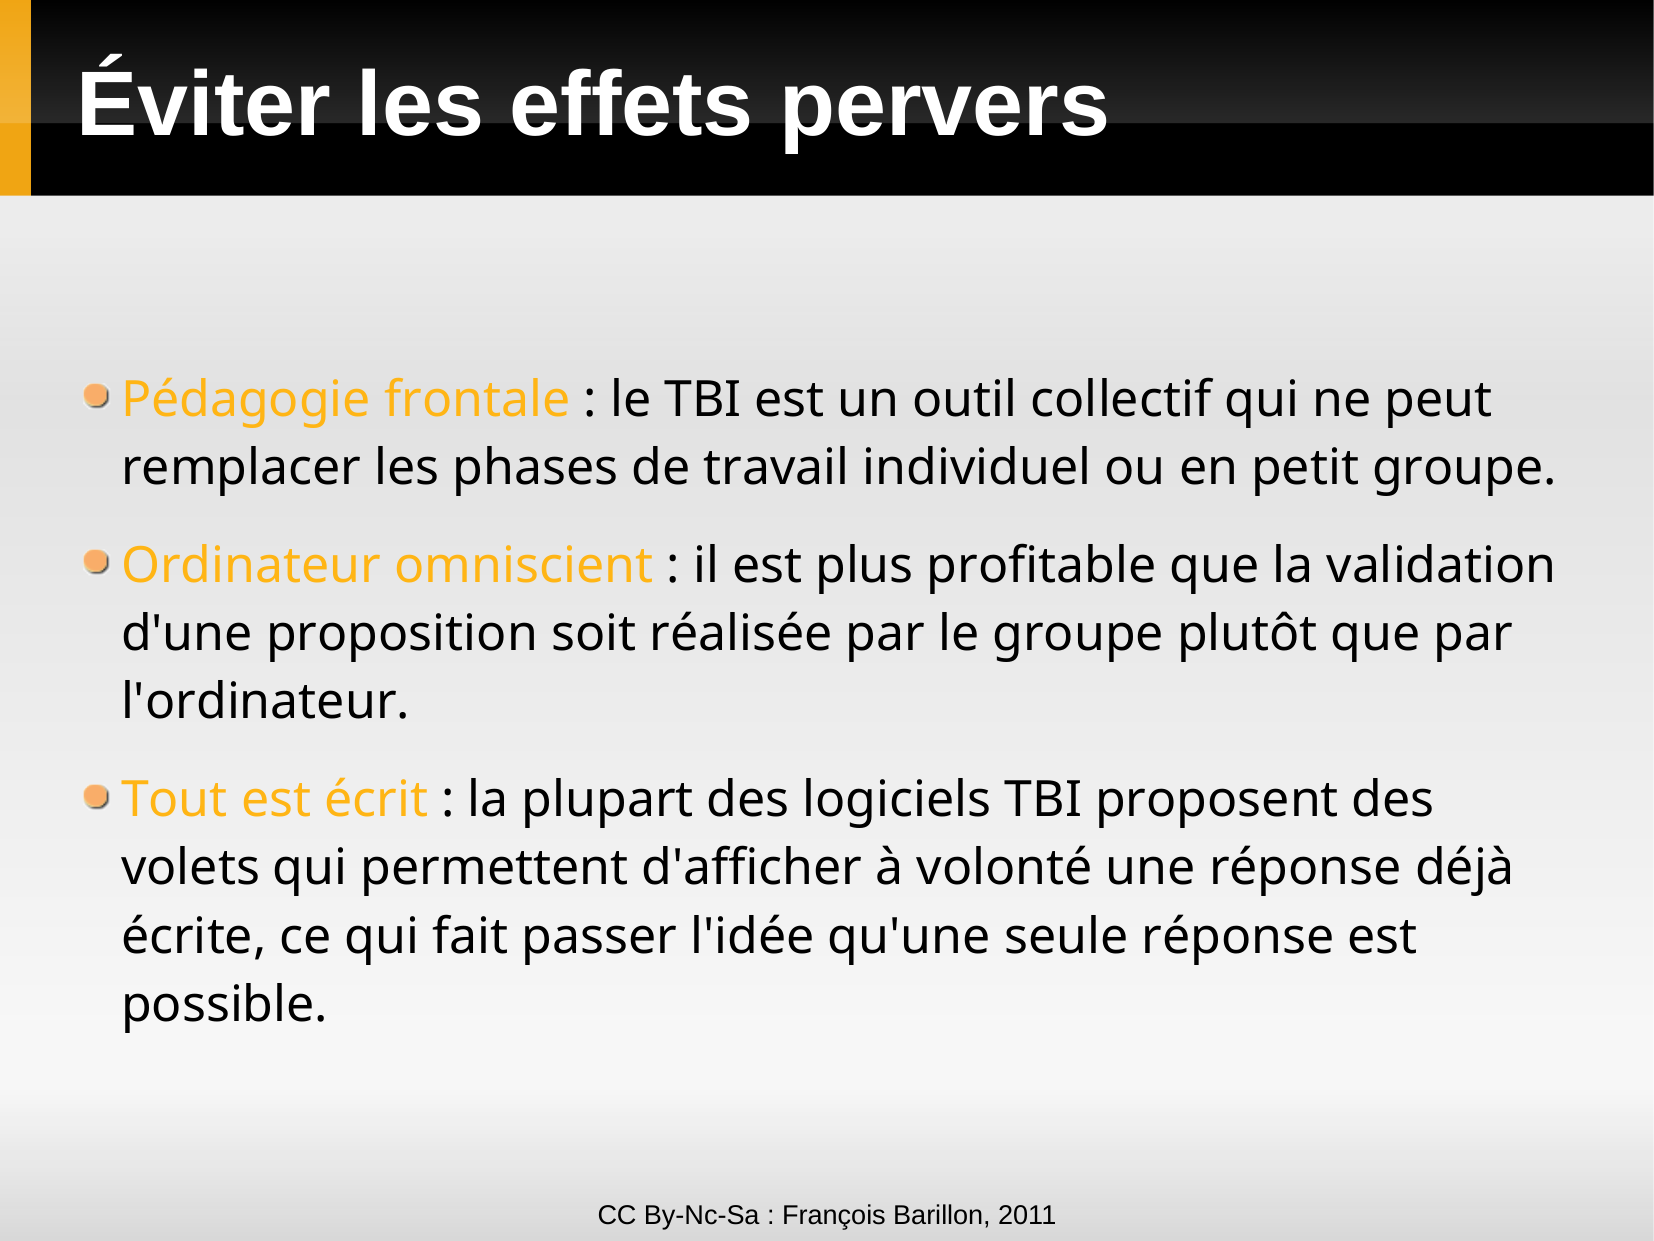

# Éviter les effets pervers
Pédagogie frontale : le TBI est un outil collectif qui ne peut remplacer les phases de travail individuel ou en petit groupe.
Ordinateur omniscient : il est plus profitable que la validation d'une proposition soit réalisée par le groupe plutôt que par l'ordinateur.
Tout est écrit : la plupart des logiciels TBI proposent des volets qui permettent d'afficher à volonté une réponse déjà écrite, ce qui fait passer l'idée qu'une seule réponse est possible.